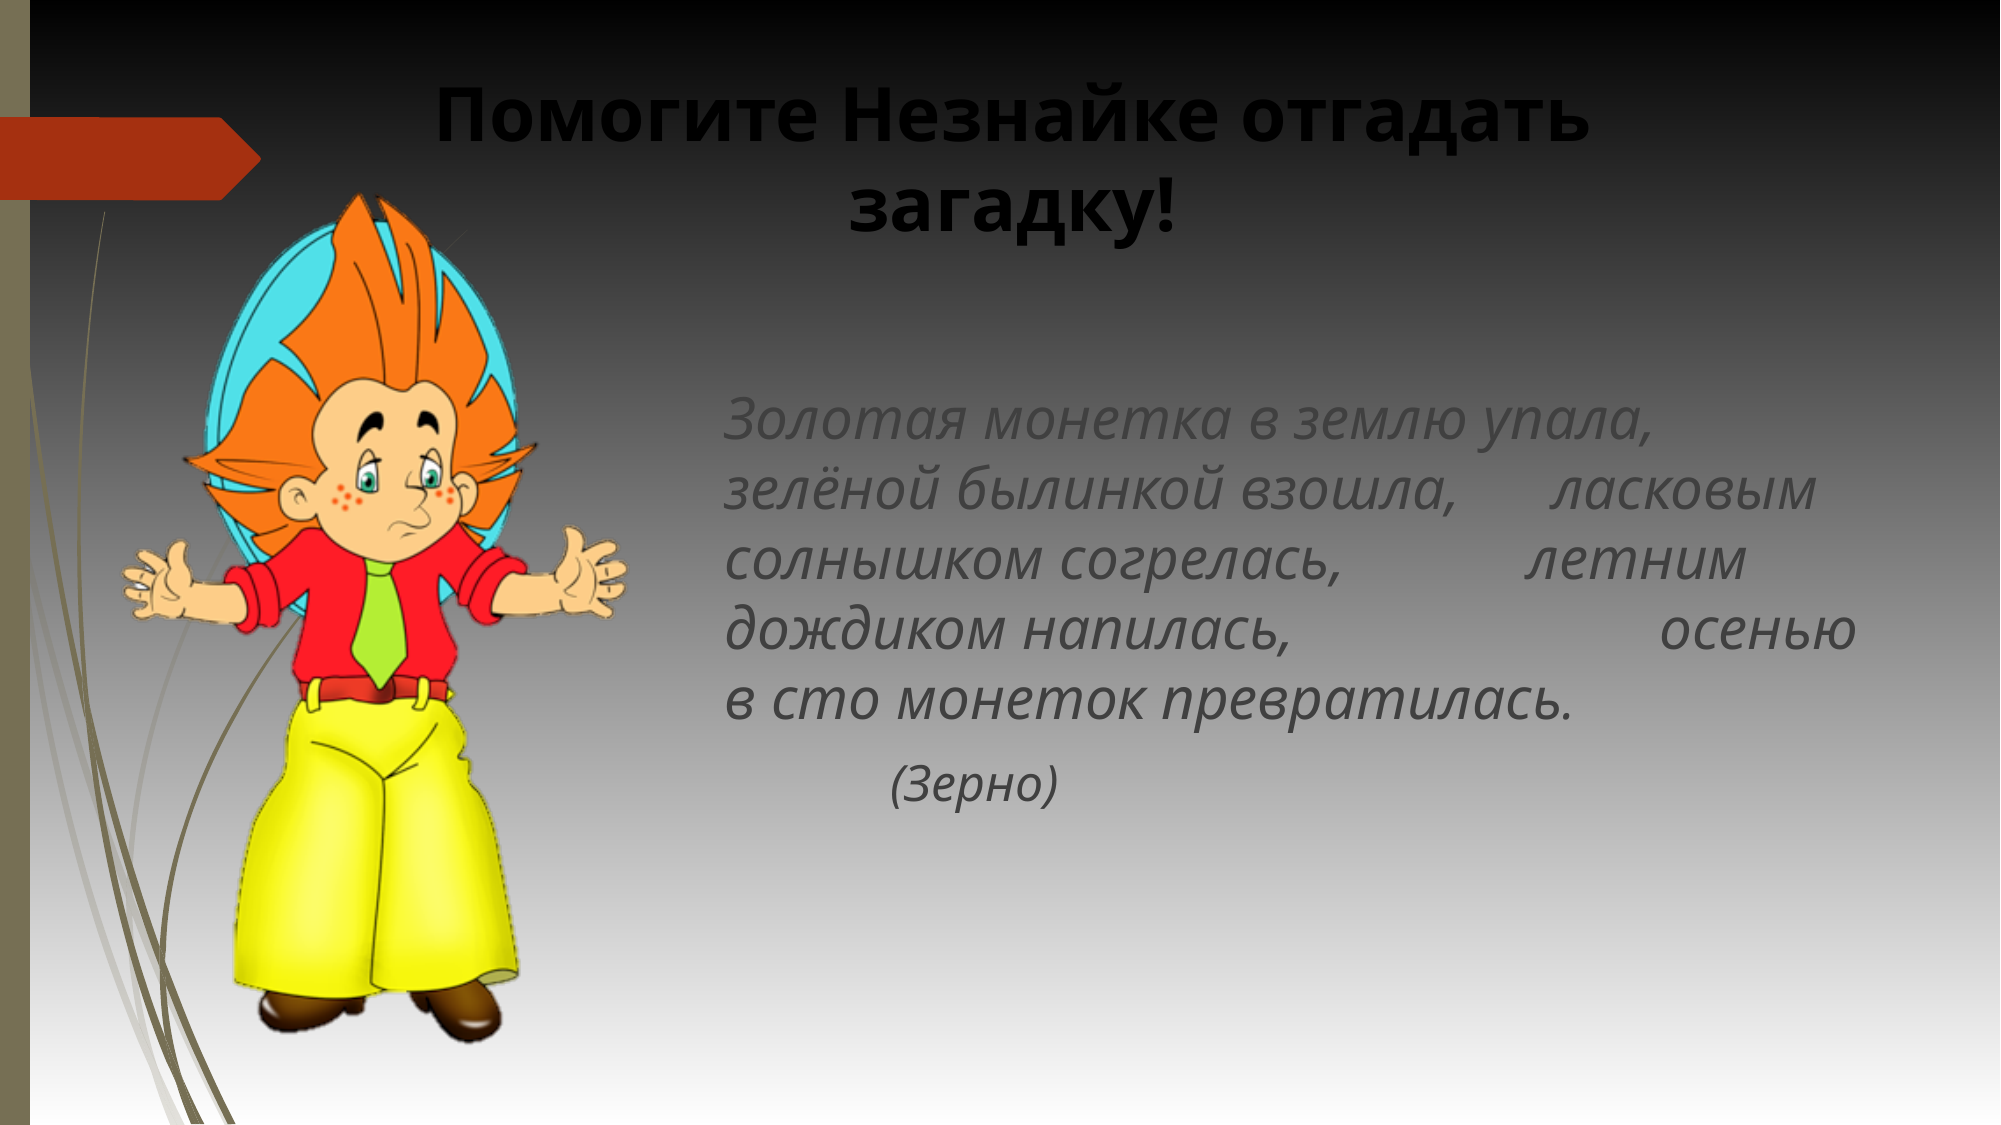

#
Помогите Незнайке отгадать загадку!
Золотая монетка в землю упала, зелёной былинкой взошла, ласковым солнышком согрелась, летним дождиком напилась, осенью в сто монеток превратилась.
(Зерно)